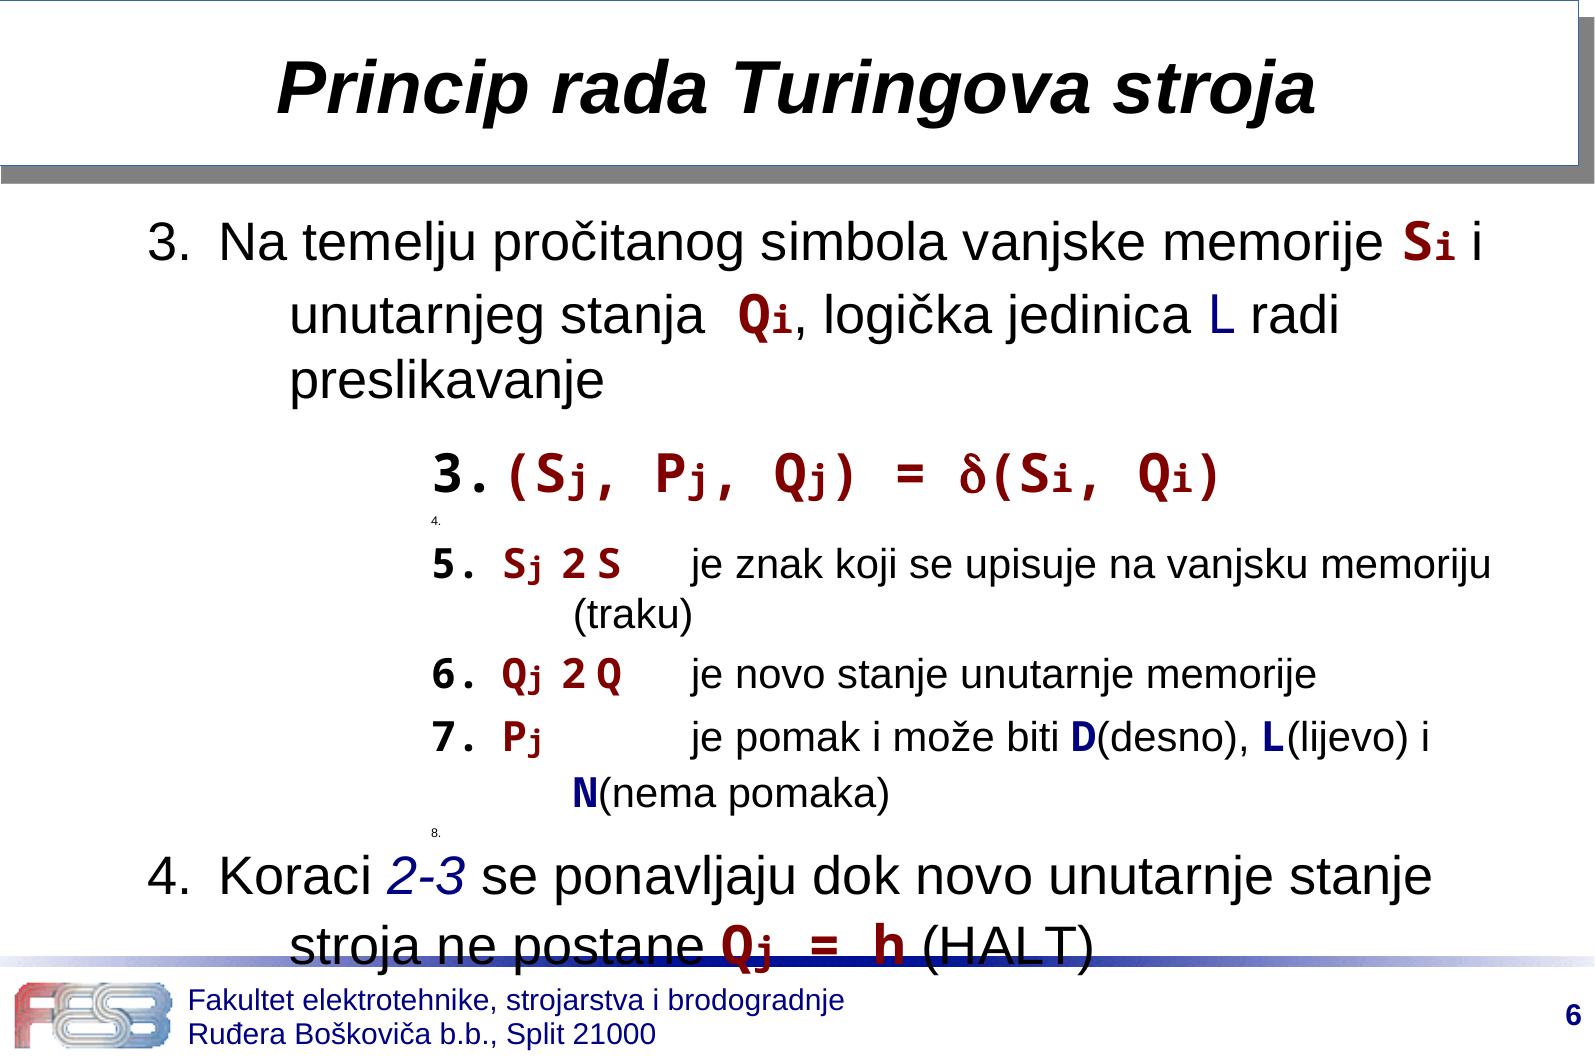

# Princip rada Turingova stroja
Na temelju pročitanog simbola vanjske memorije Si i unutarnjeg stanja Qi, logička jedinica L radi preslikavanje
(Sj, Pj, Qj) = d(Si, Qi)
Sj 2 S	je znak koji se upisuje na vanjsku memoriju (traku)
Qj 2 Q	je novo stanje unutarnje memorije
Pj 	je pomak i može biti D(desno), L(lijevo) i N(nema pomaka)
Koraci 2-3 se ponavljaju dok novo unutarnje stanje stroja ne postane Qj = h (HALT)